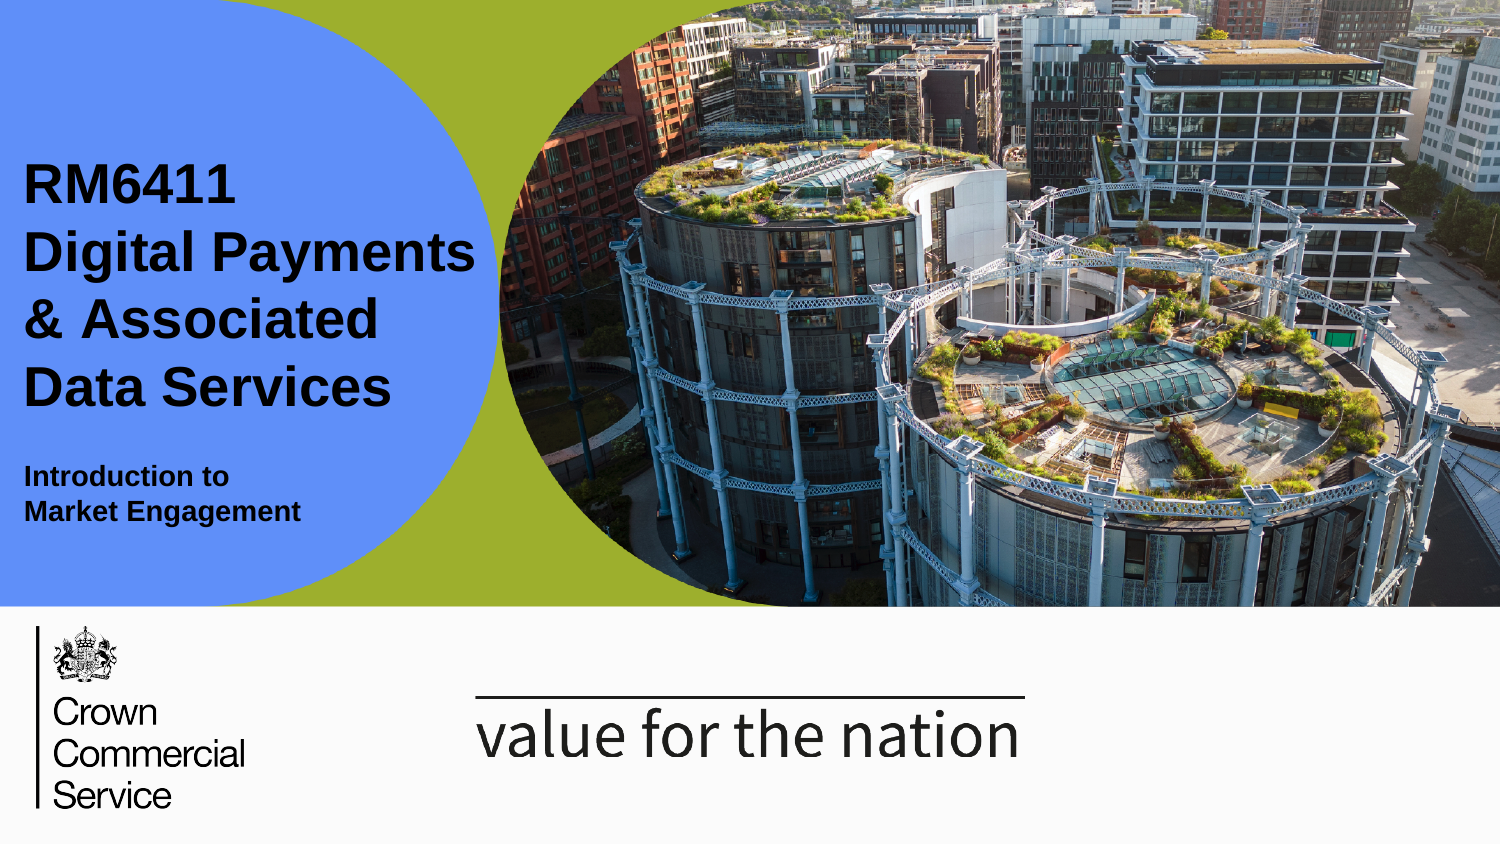

# RM6411
Digital Payments & Associated Data Services
Introduction to
Market Engagement